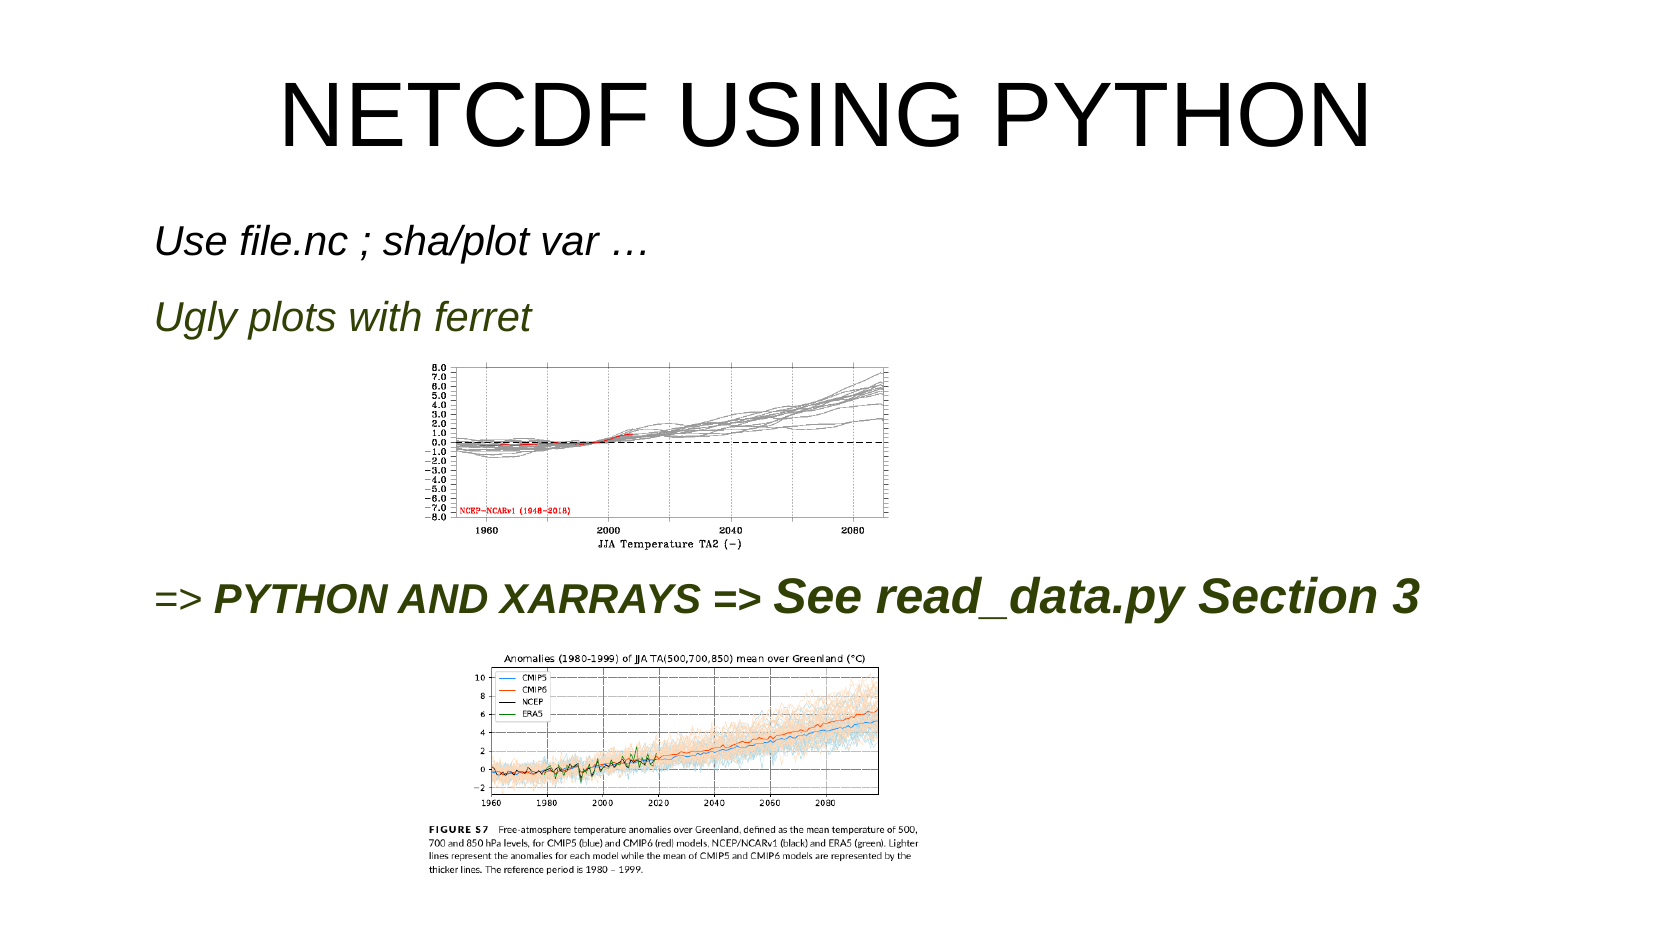

# NETCDF USING PYTHON
Use file.nc ; sha/plot var …
Ugly plots with ferret
=> PYTHON AND XARRAYS => See read_data.py Section 3